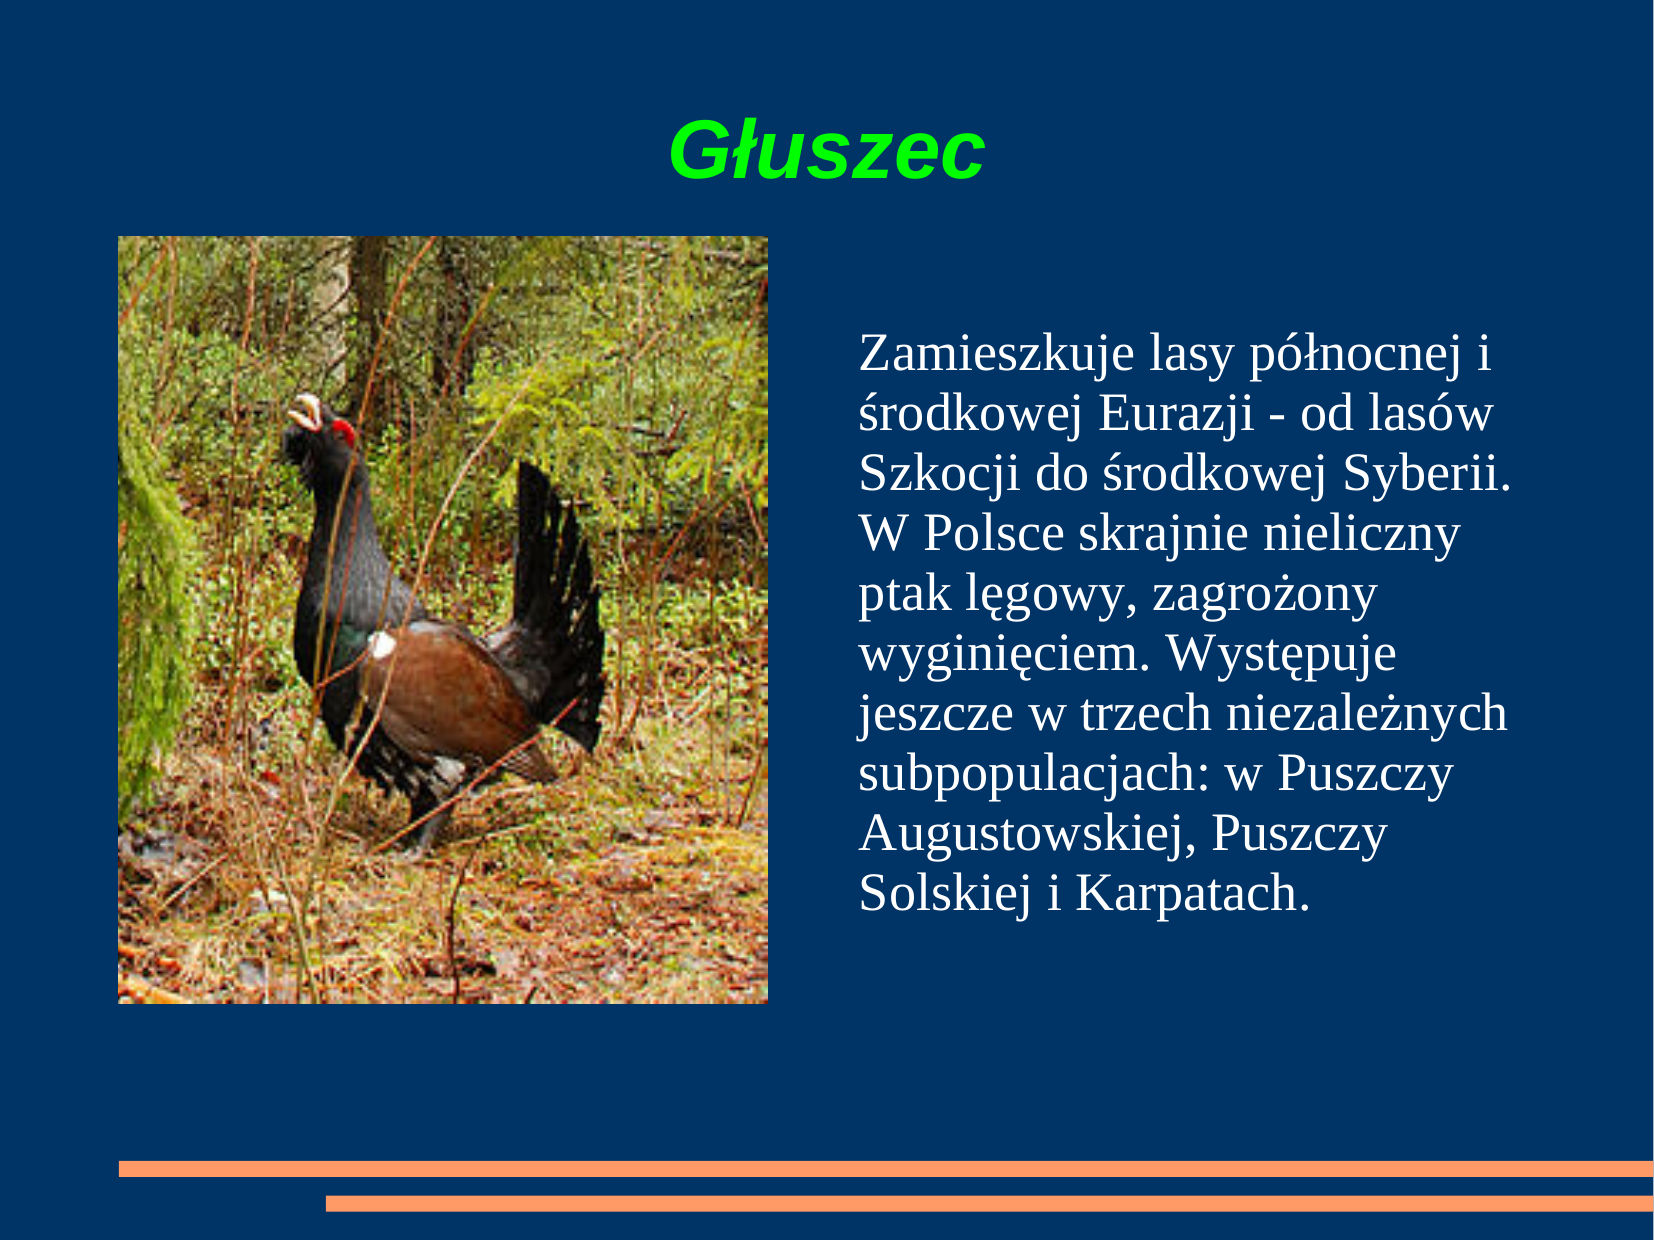

# Głuszec
Zamieszkuje lasy północnej i środkowej Eurazji - od lasów Szkocji do środkowej Syberii.
W Polsce skrajnie nieliczny ptak lęgowy, zagrożony wyginięciem. Występuje jeszcze w trzech niezależnych subpopulacjach: w Puszczy Augustowskiej, Puszczy Solskiej i Karpatach.